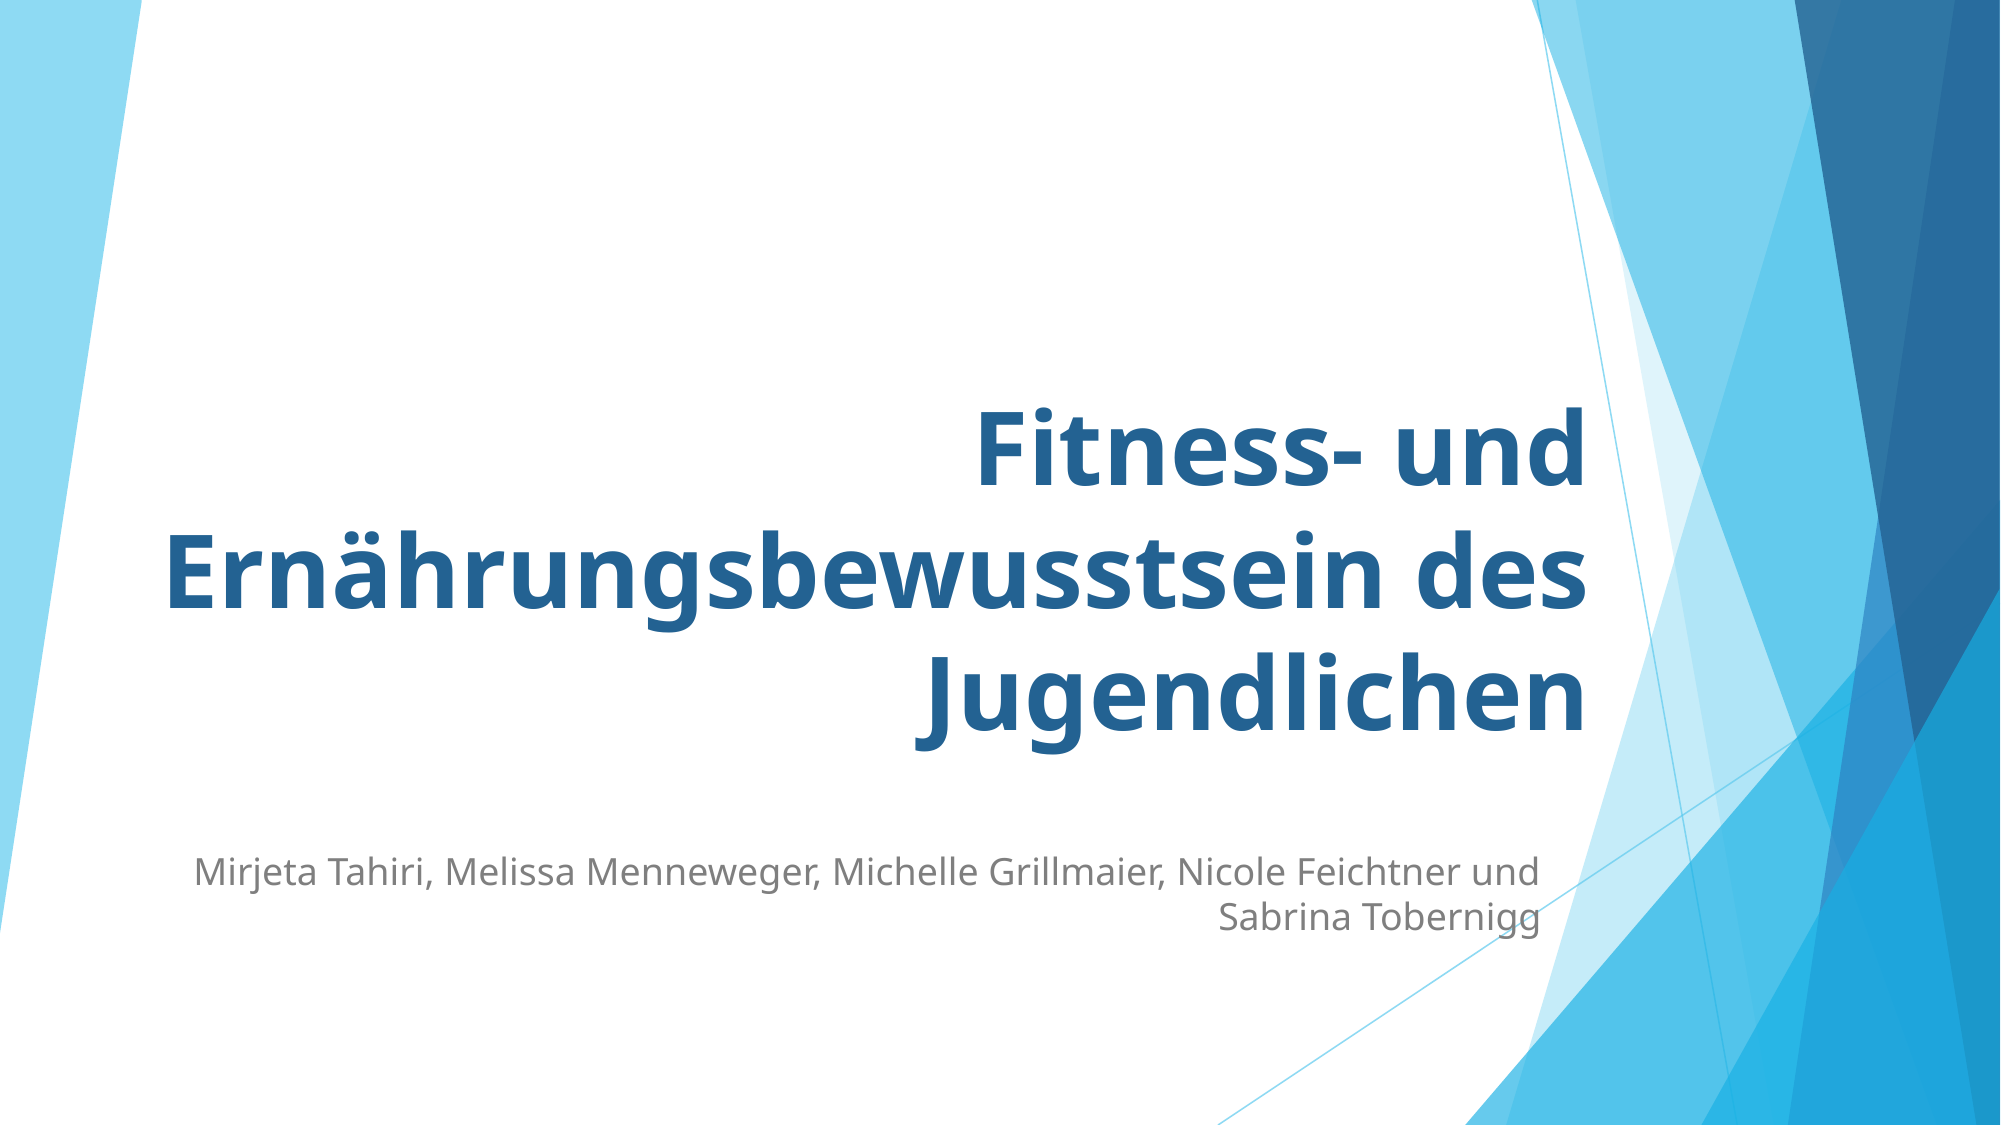

# Fitness- und Ernährungsbewusstsein des Jugendlichen
Mirjeta Tahiri, Melissa Menneweger, Michelle Grillmaier, Nicole Feichtner und Sabrina Tobernigg